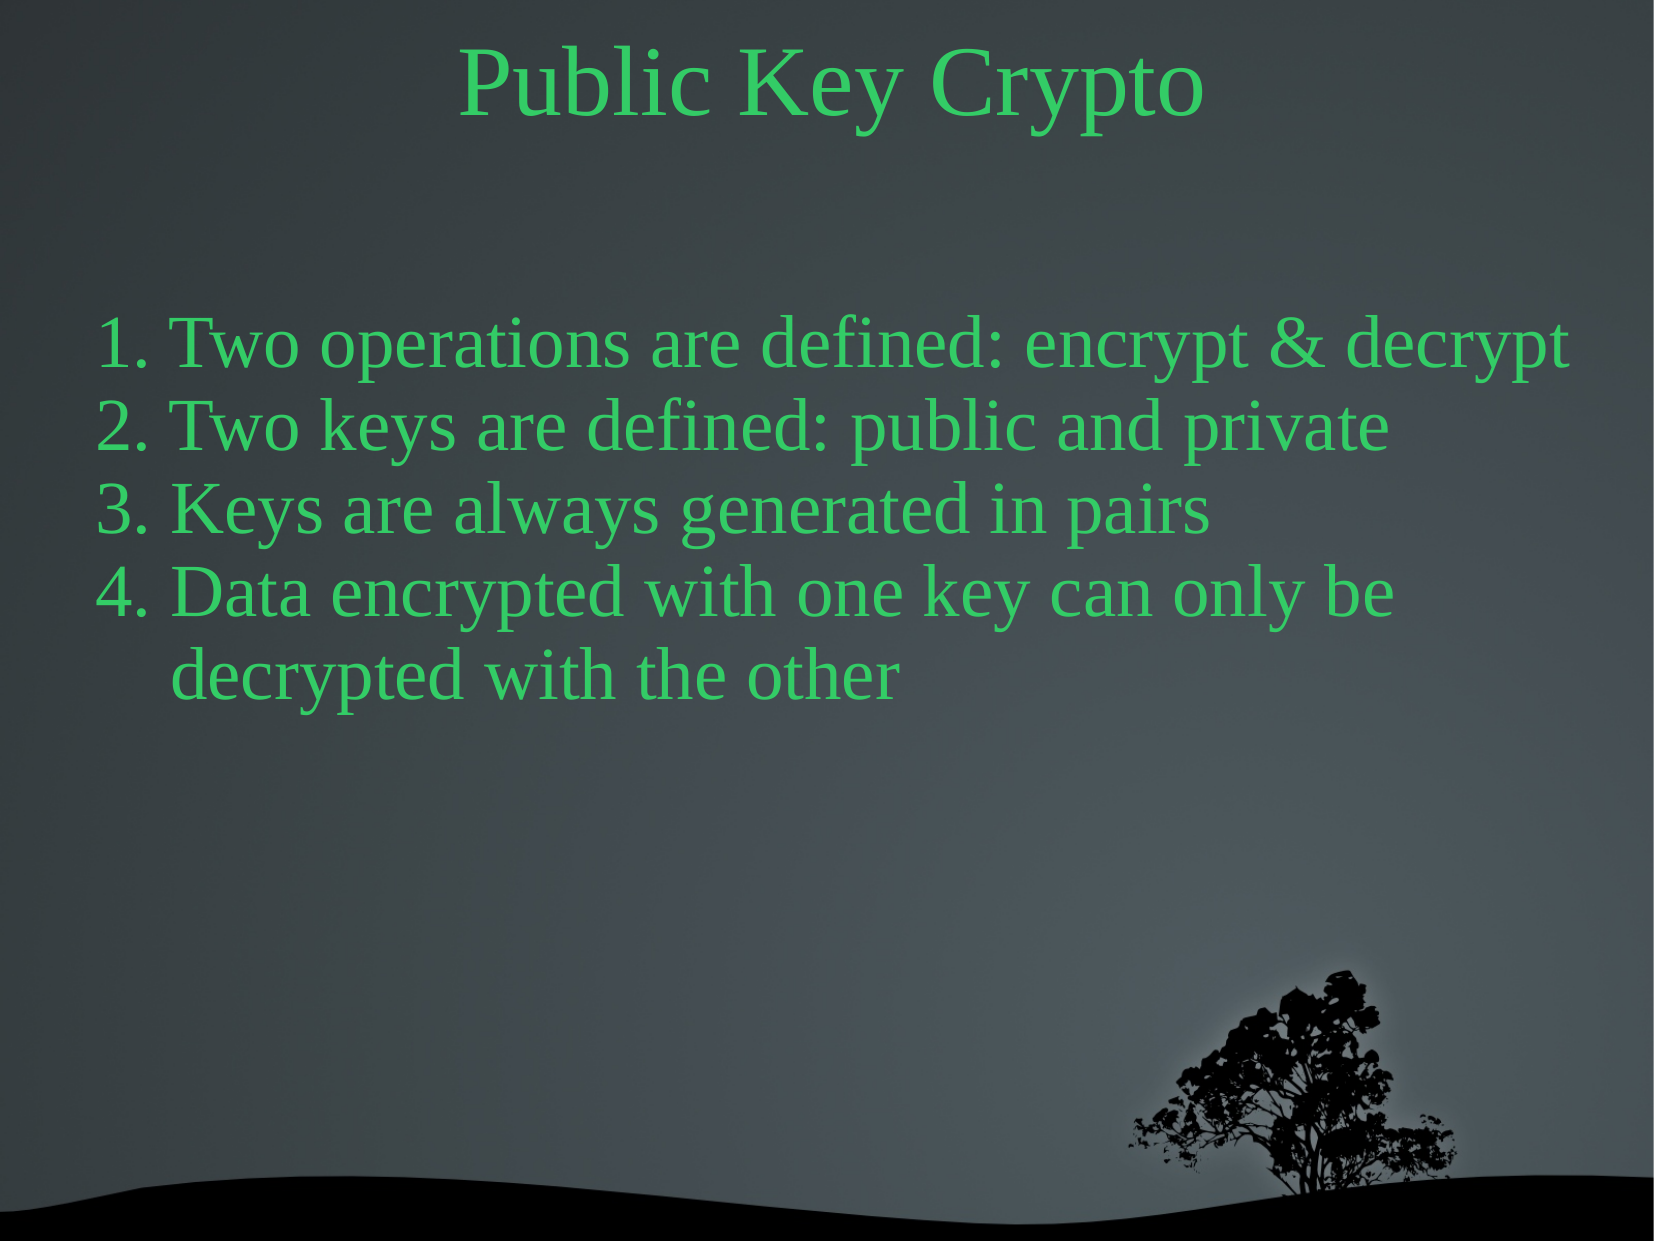

Public Key Crypto
1. Two operations are defined: encrypt & decrypt
2. Two keys are defined: public and private
3. Keys are always generated in pairs
4. Data encrypted with one key can only be
 decrypted with the other